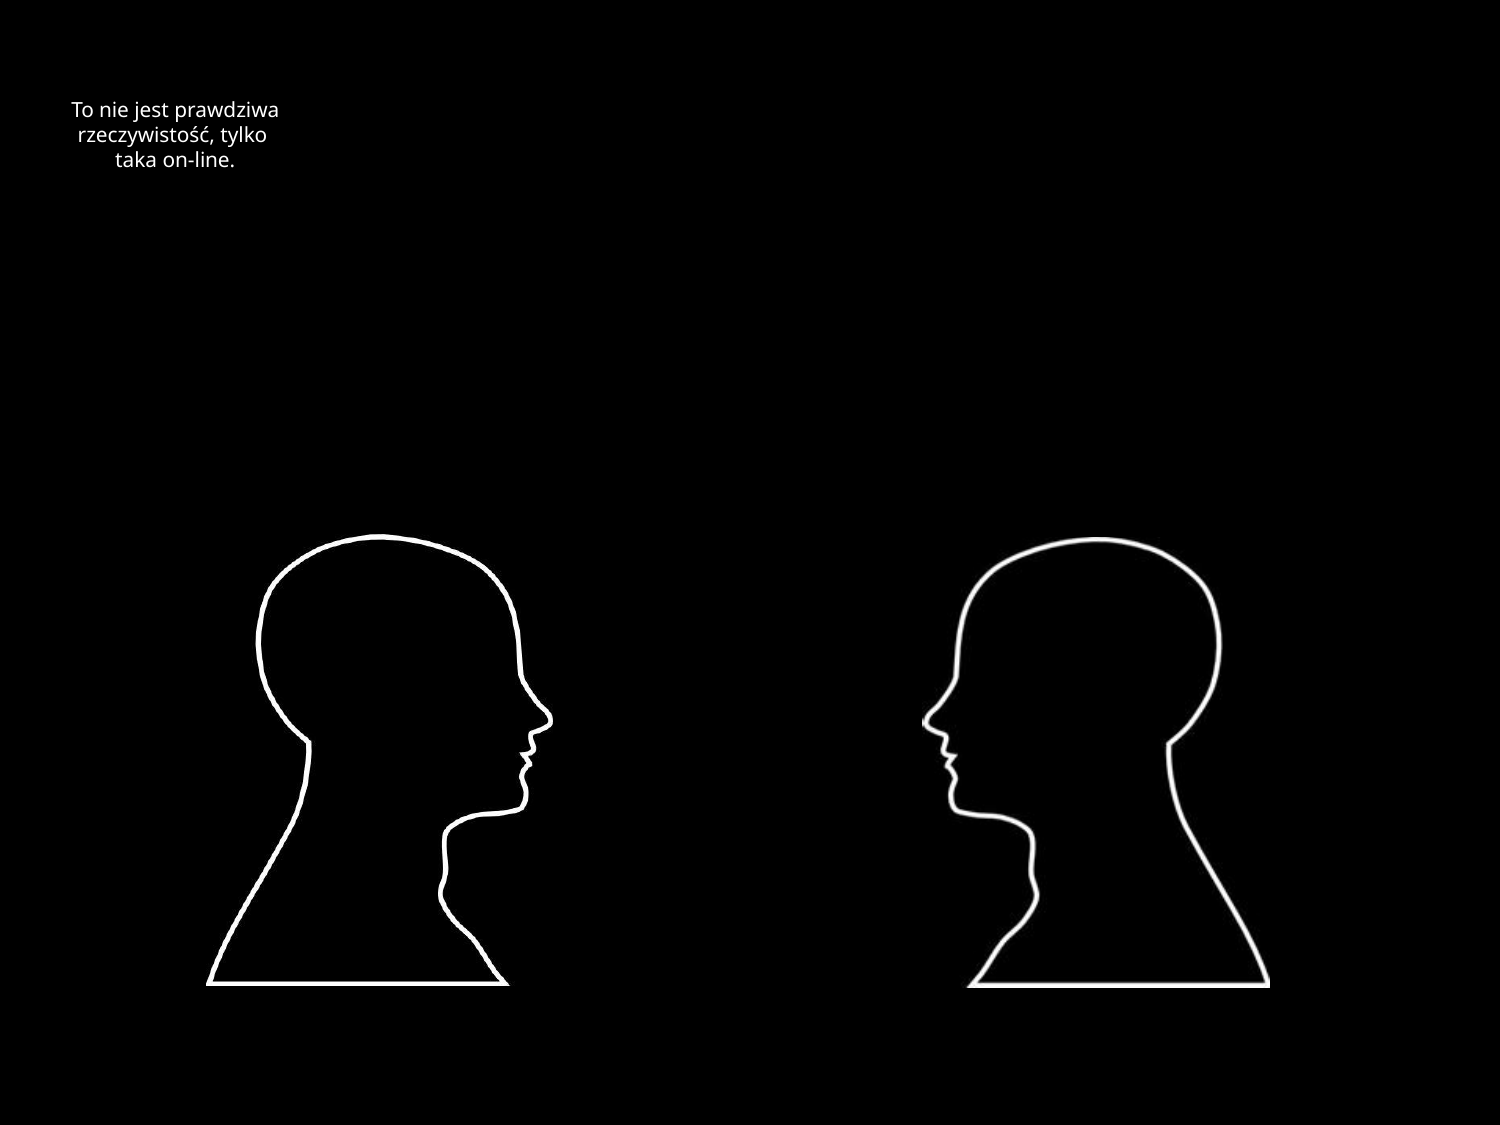

To nie jest prawdziwa
rzeczywistość, tylko
taka on-line.